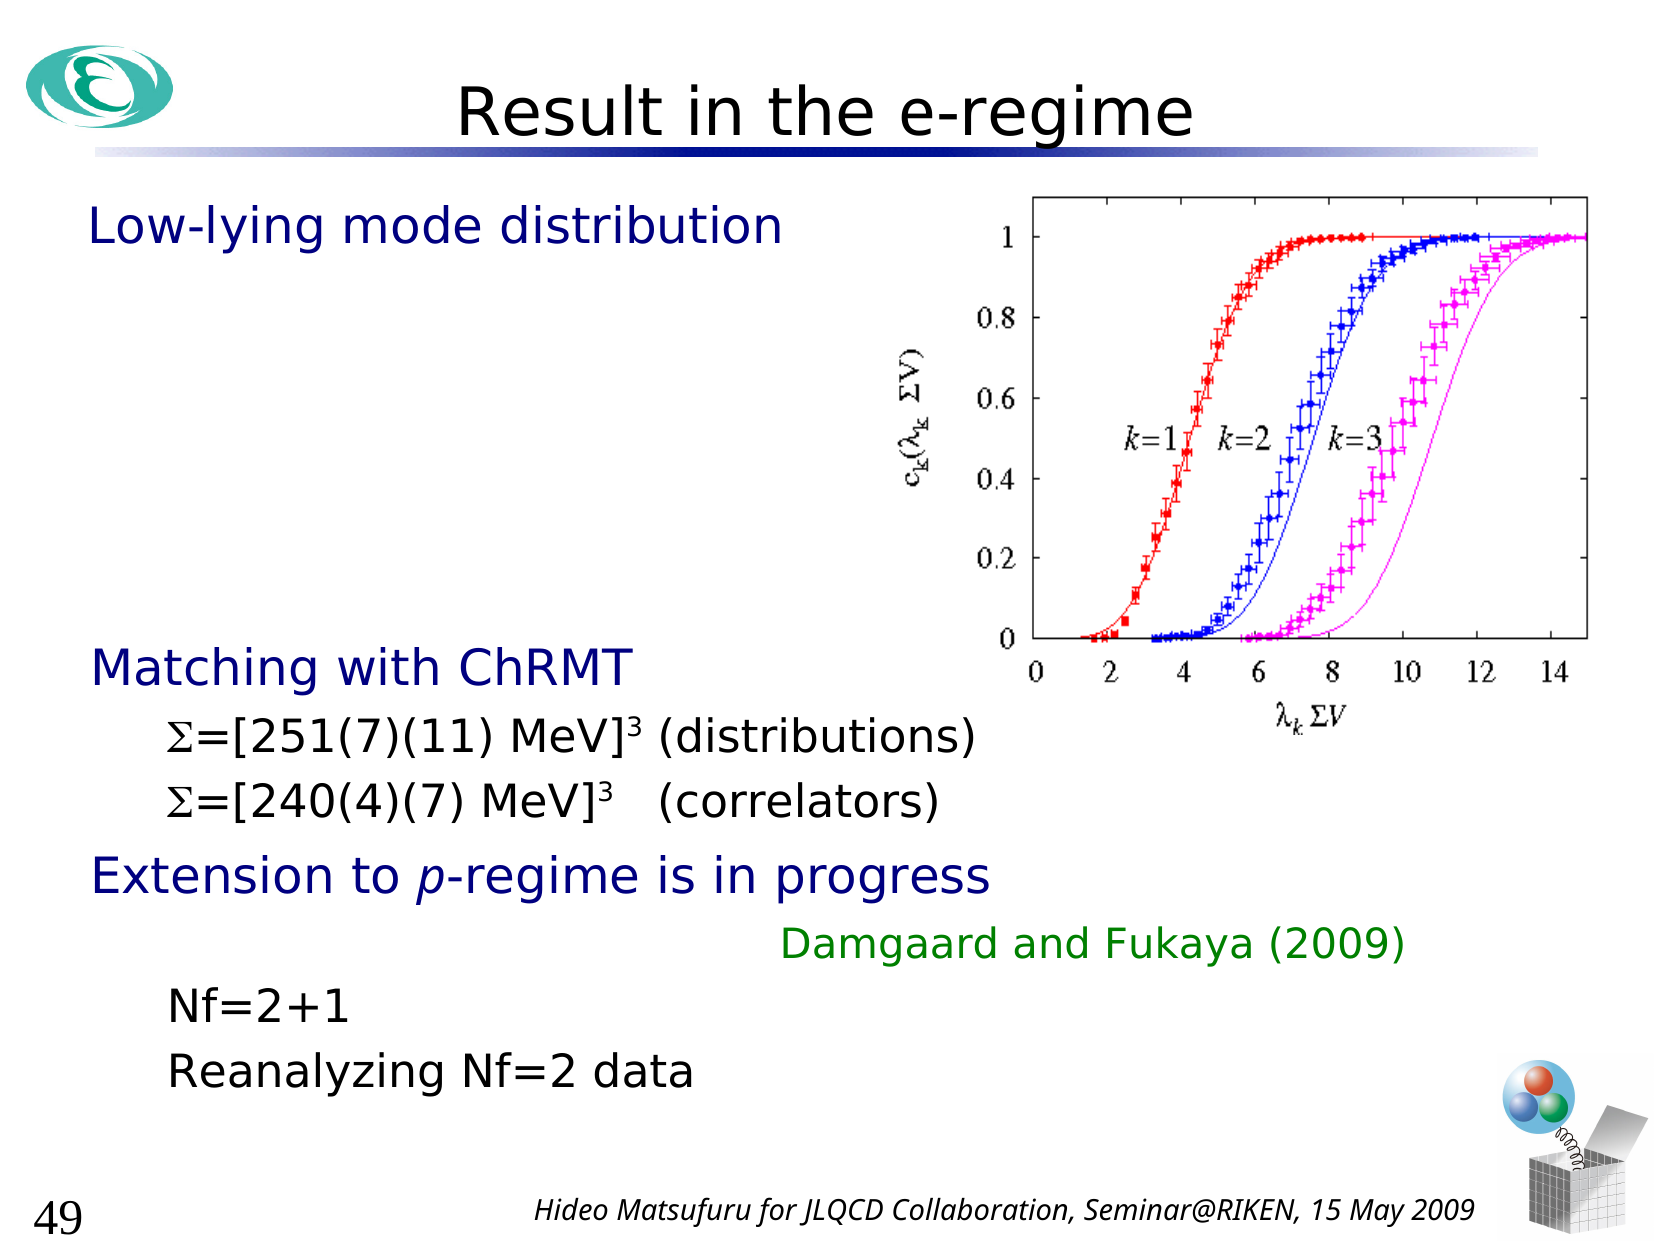

# Result in the e-regime
Low-lying mode distribution
Matching with ChRMT
=[251(7)(11) MeV]3 (distributions)
=[240(4)(7) MeV]3 (correlators)
Extension to p-regime is in progress
 Damgaard and Fukaya (2009)
Nf=2+1
Reanalyzing Nf=2 data